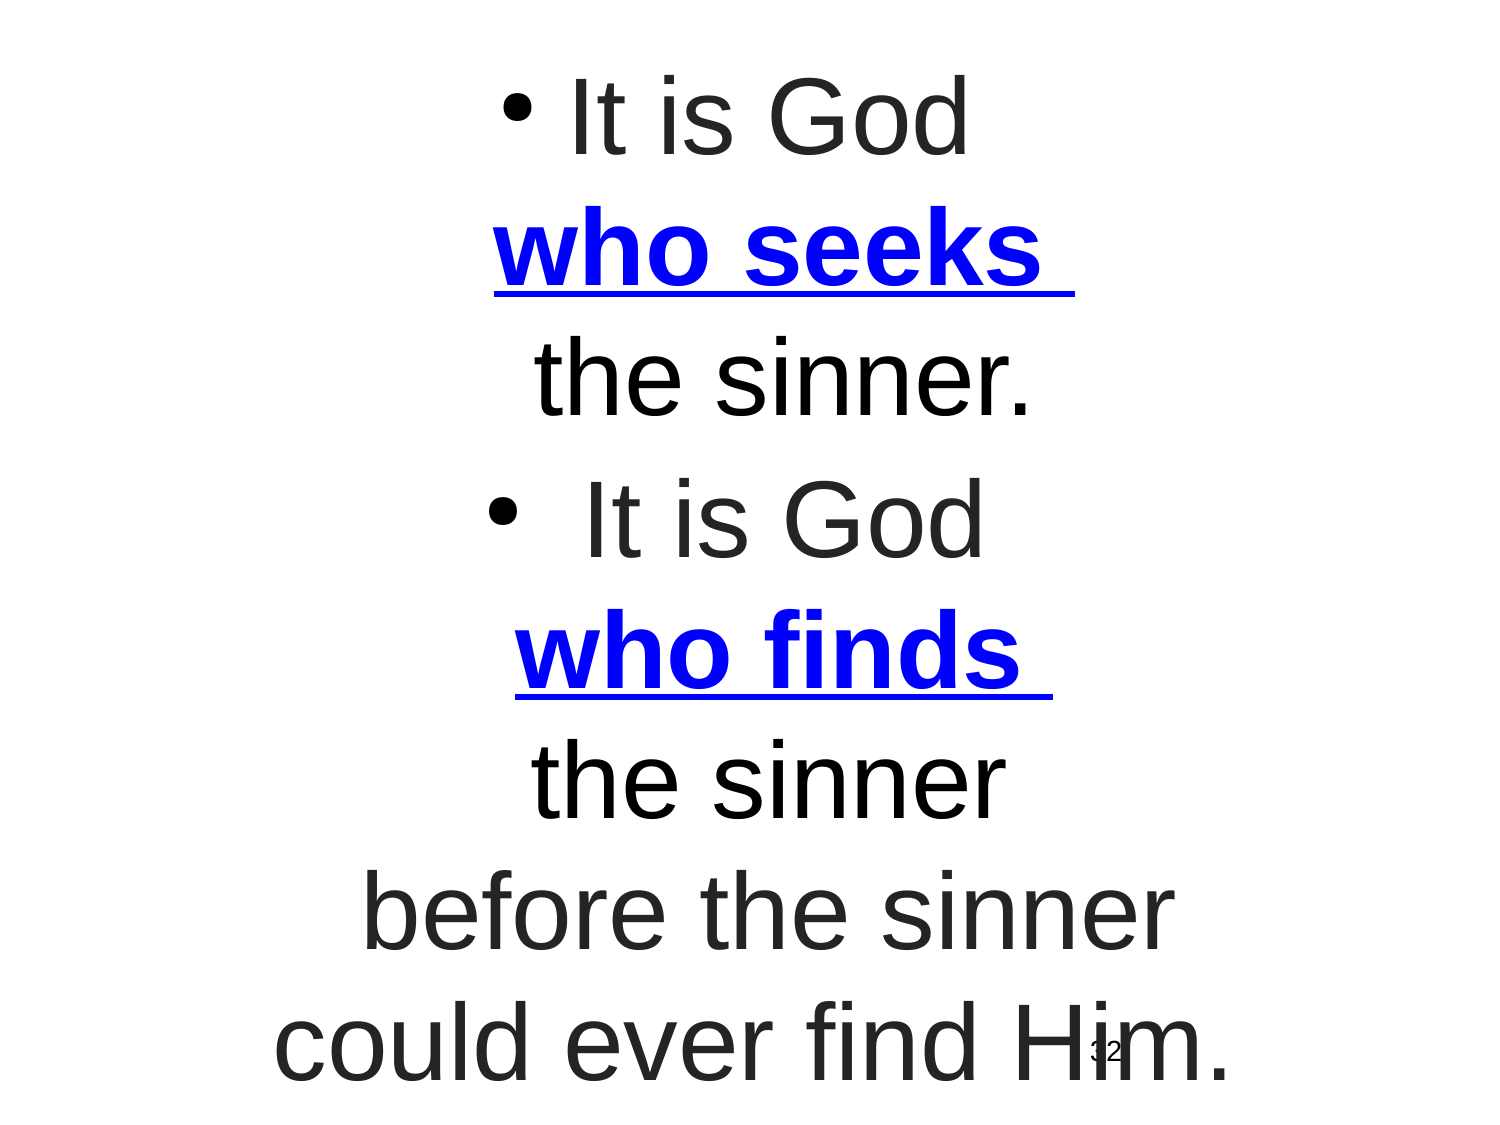

# It is God who seeks the sinner.
 It is God
who finds
the sinner
before the sinner
could ever find Him.
32